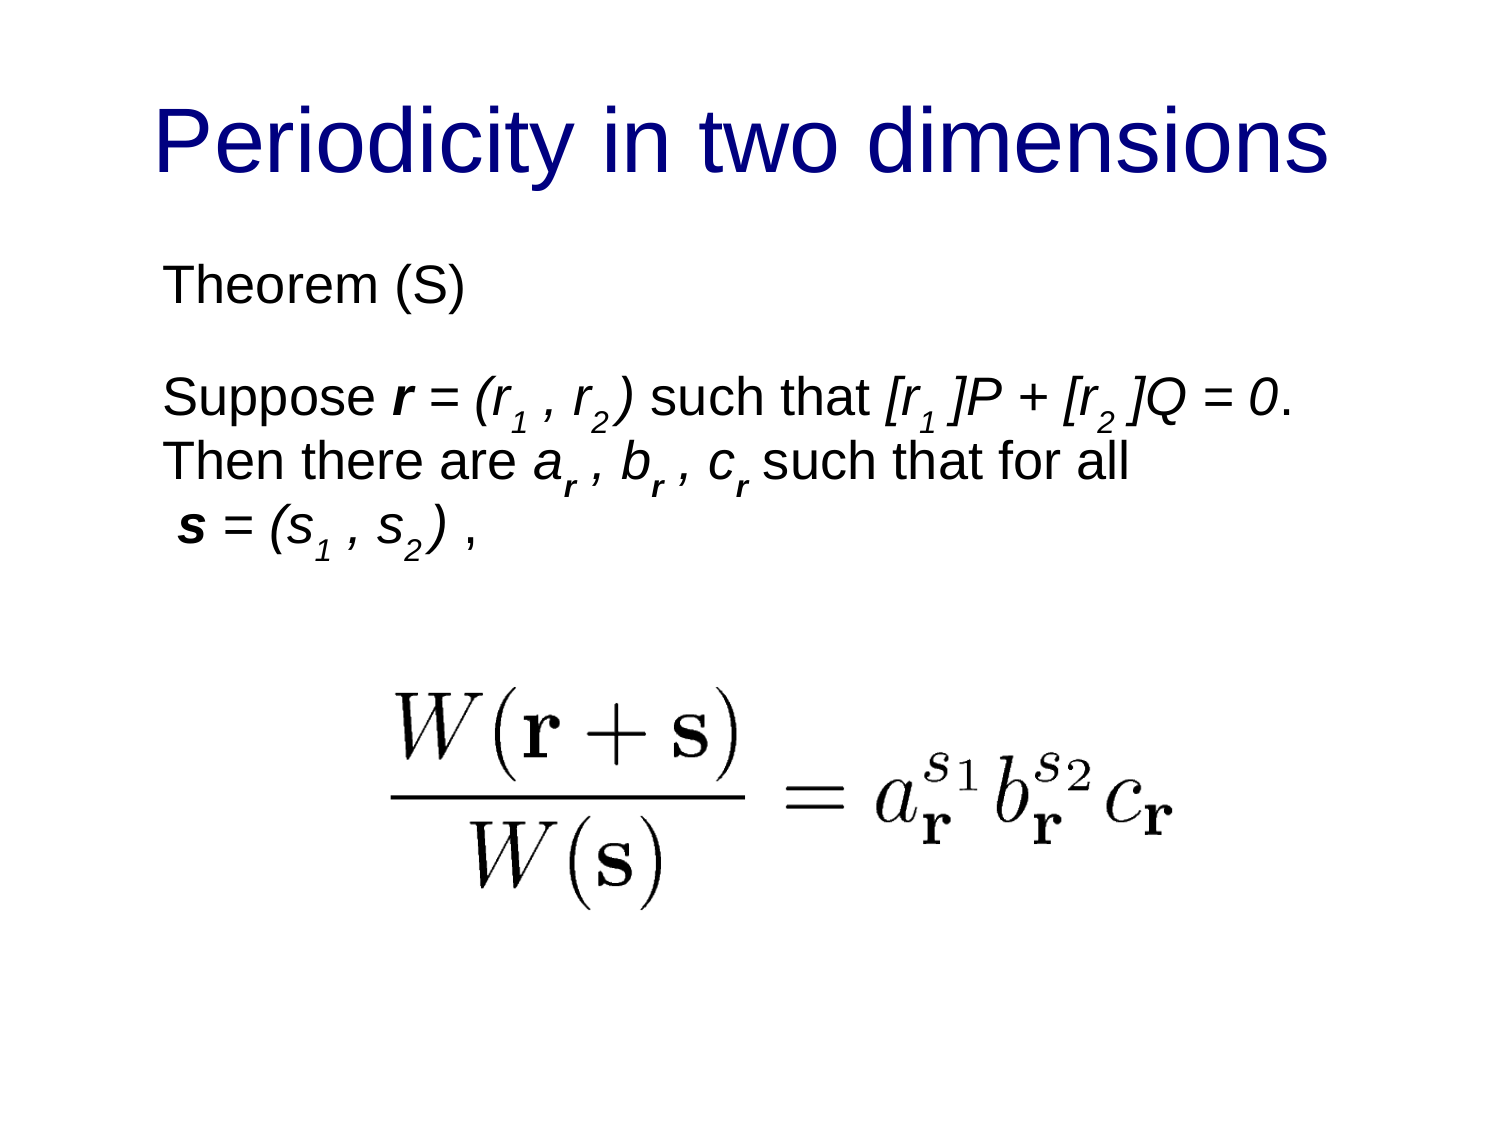

# Periodicity in two dimensions
Theorem (S)‏
Suppose r = (r1 , r2 ) such that [r1 ]P + [r2 ]Q = 0. Then there are ar , br , cr such that for all
 s = (s1 , s2 ) ,